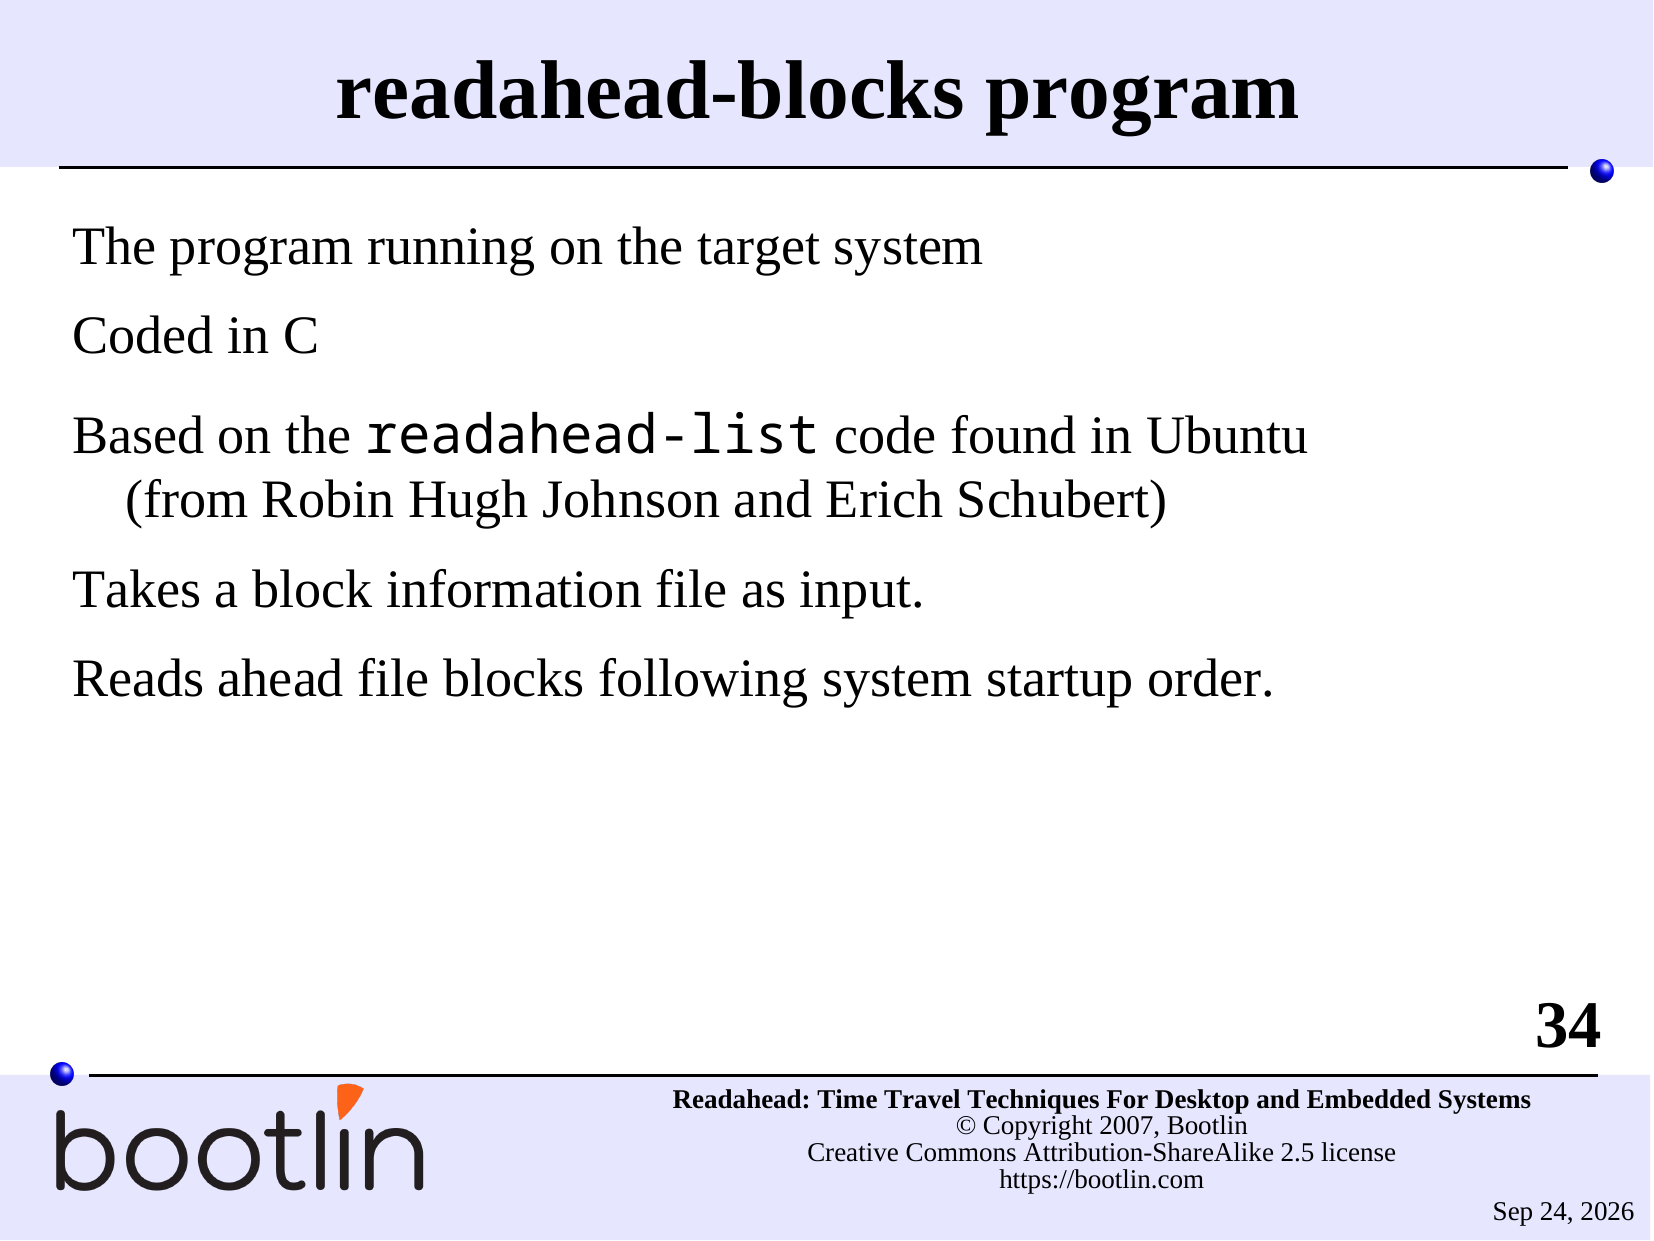

# readahead-blocks program
The program running on the target system
Coded in C
Based on the readahead-list code found in Ubuntu
(from Robin Hugh Johnson and Erich Schubert)
Takes a block information file as input.
Reads ahead file blocks following system startup order.